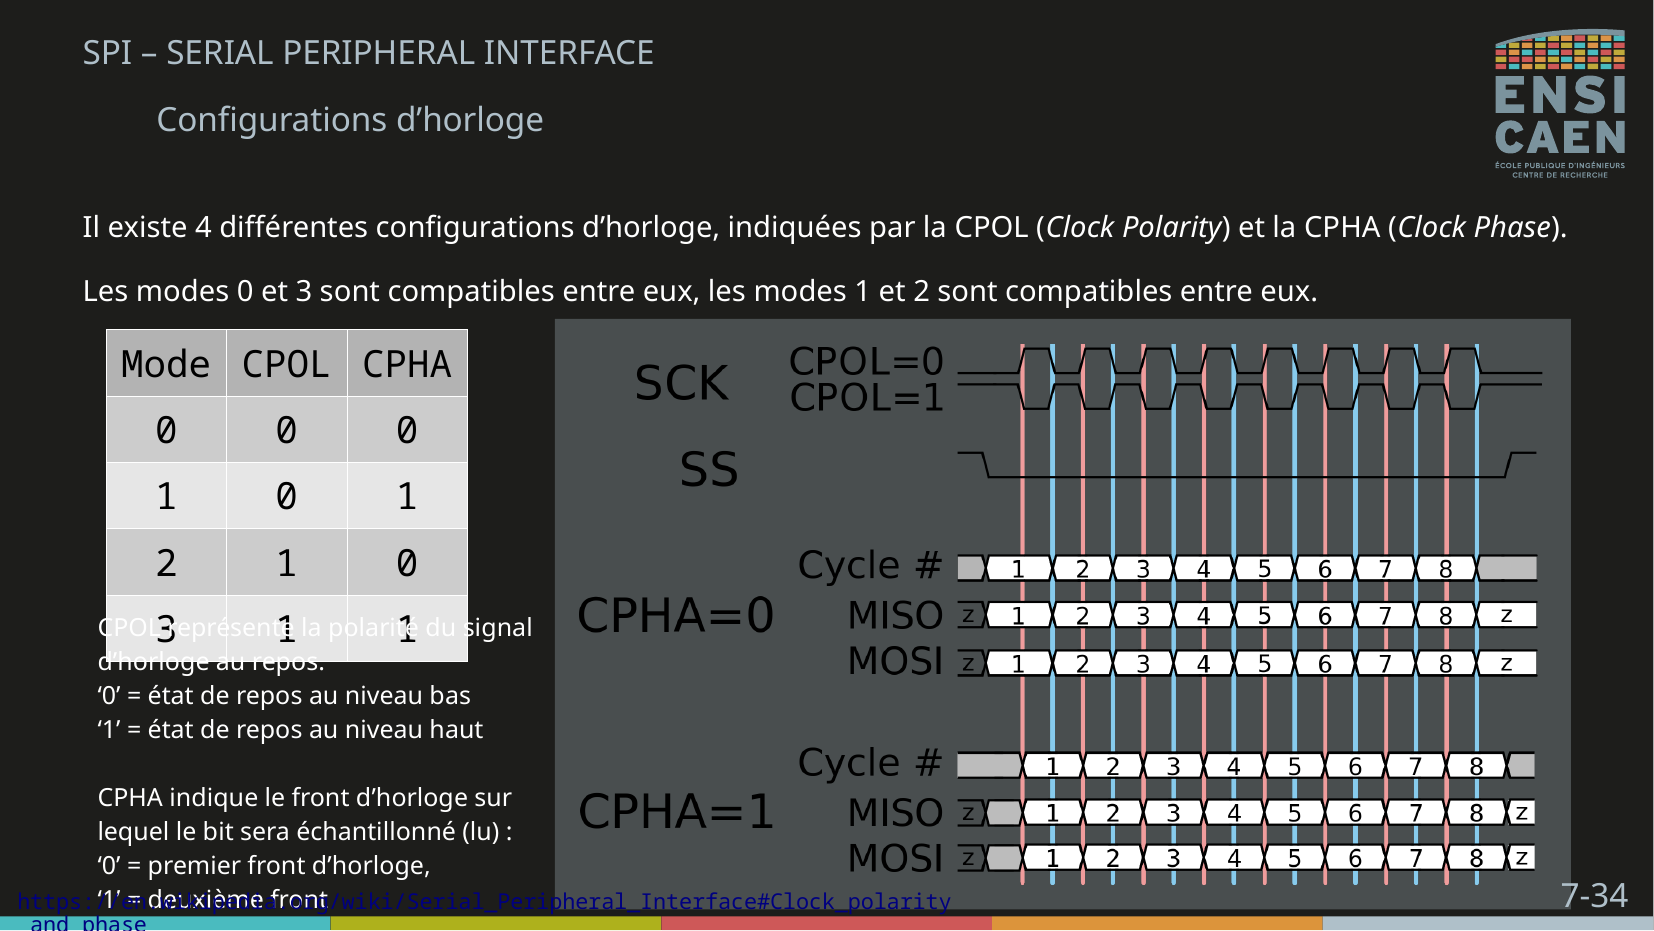

# SPI – SERIAL PERIPHERAL INTERFACE Configurations d’horloge
Il existe 4 différentes configurations d’horloge, indiquées par la CPOL (Clock Polarity) et la CPHA (Clock Phase).
Les modes 0 et 3 sont compatibles entre eux, les modes 1 et 2 sont compatibles entre eux.
| Mode | CPOL | CPHA |
| --- | --- | --- |
| 0 | 0 | 0 |
| 1 | 0 | 1 |
| 2 | 1 | 0 |
| 3 | 1 | 1 |
CPOL représente la polarité du signal d’horloge au repos.
‘0’ = état de repos au niveau bas
‘1’ = état de repos au niveau haut
CPHA indique le front d’horloge sur lequel le bit sera échantillonné (lu) :
‘0’ = premier front d’horloge,
‘1’ = deuxième front
https://en.wikipedia.org/wiki/Serial_Peripheral_Interface#Clock_polarity_and_phase